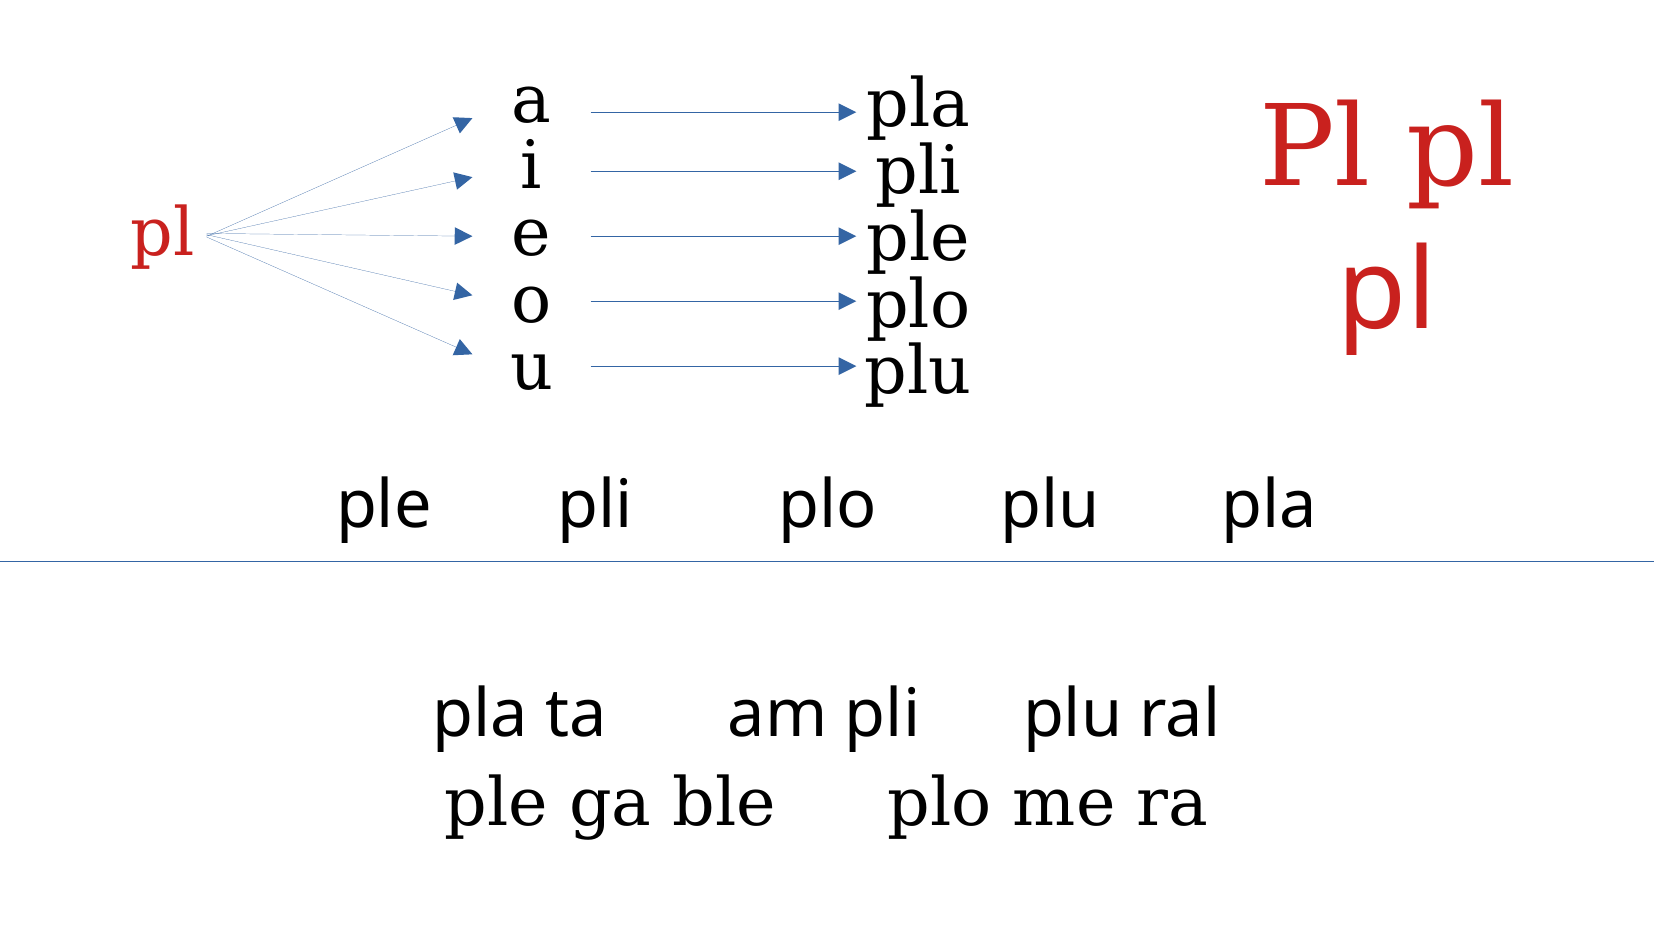

pl
pla
pli
ple
plo
plu
a
i
e
o
u
Pl pl
pl
ple		pli		plo		plu		pla
pla ta		am pli		plu ral
ple ga ble		plo me ra